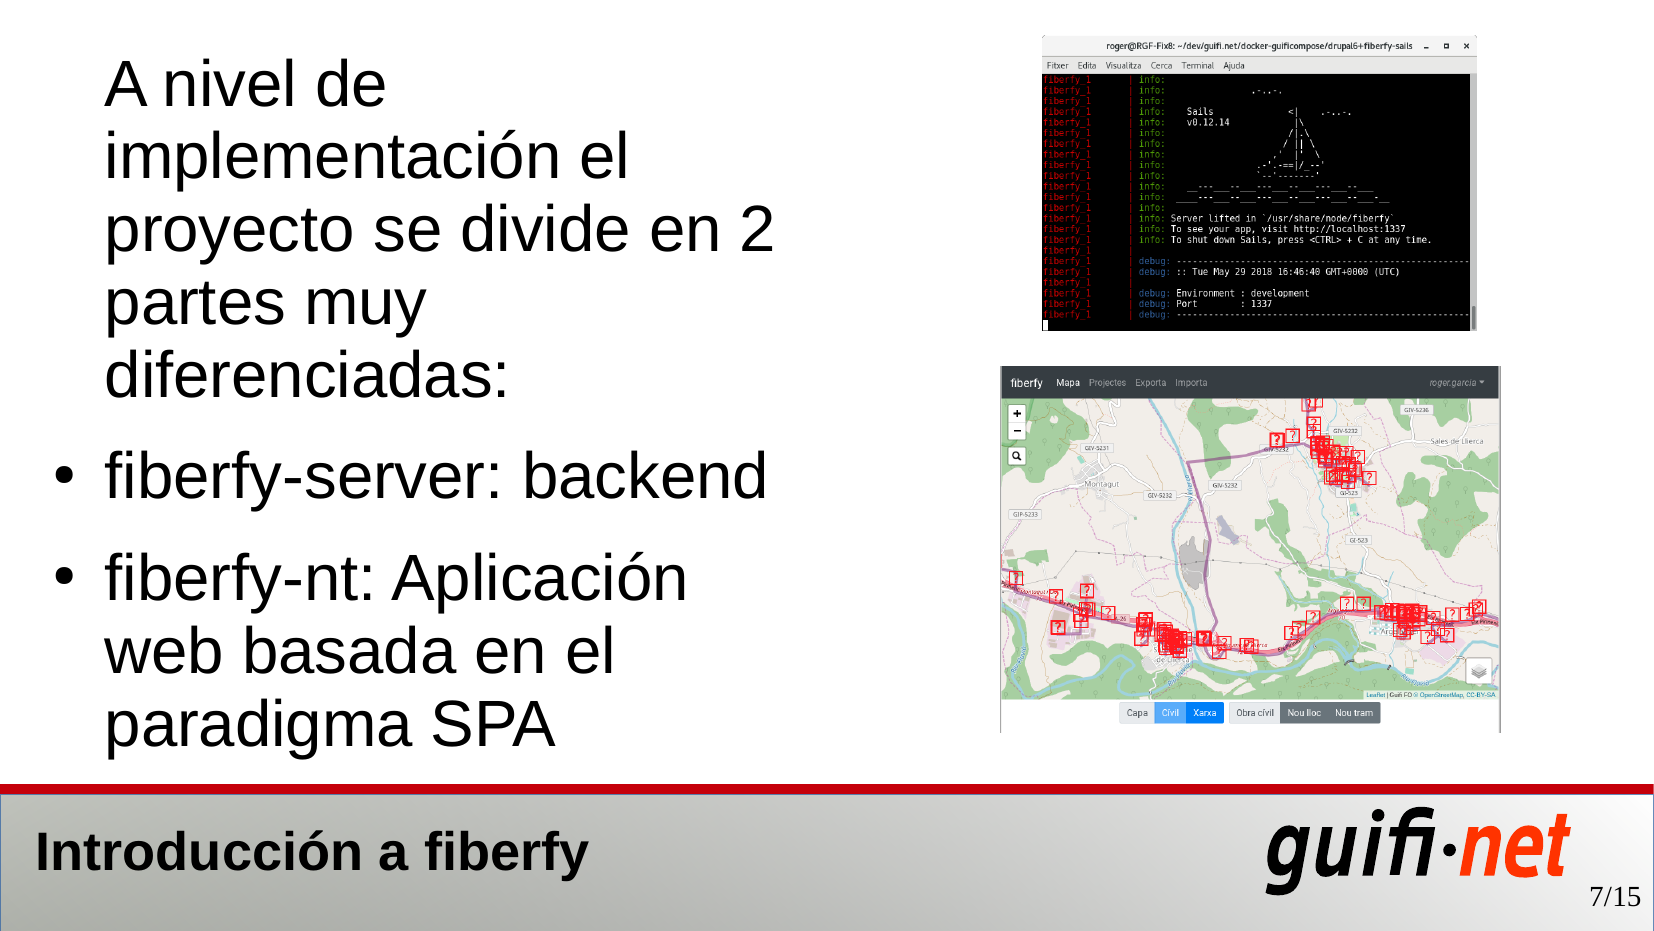

A nivel de implementación el proyecto se divide en 2 partes muy diferenciadas:
fiberfy-server: backend
fiberfy-nt: Aplicación web basada en el paradigma SPA
# Introducción a fiberfy